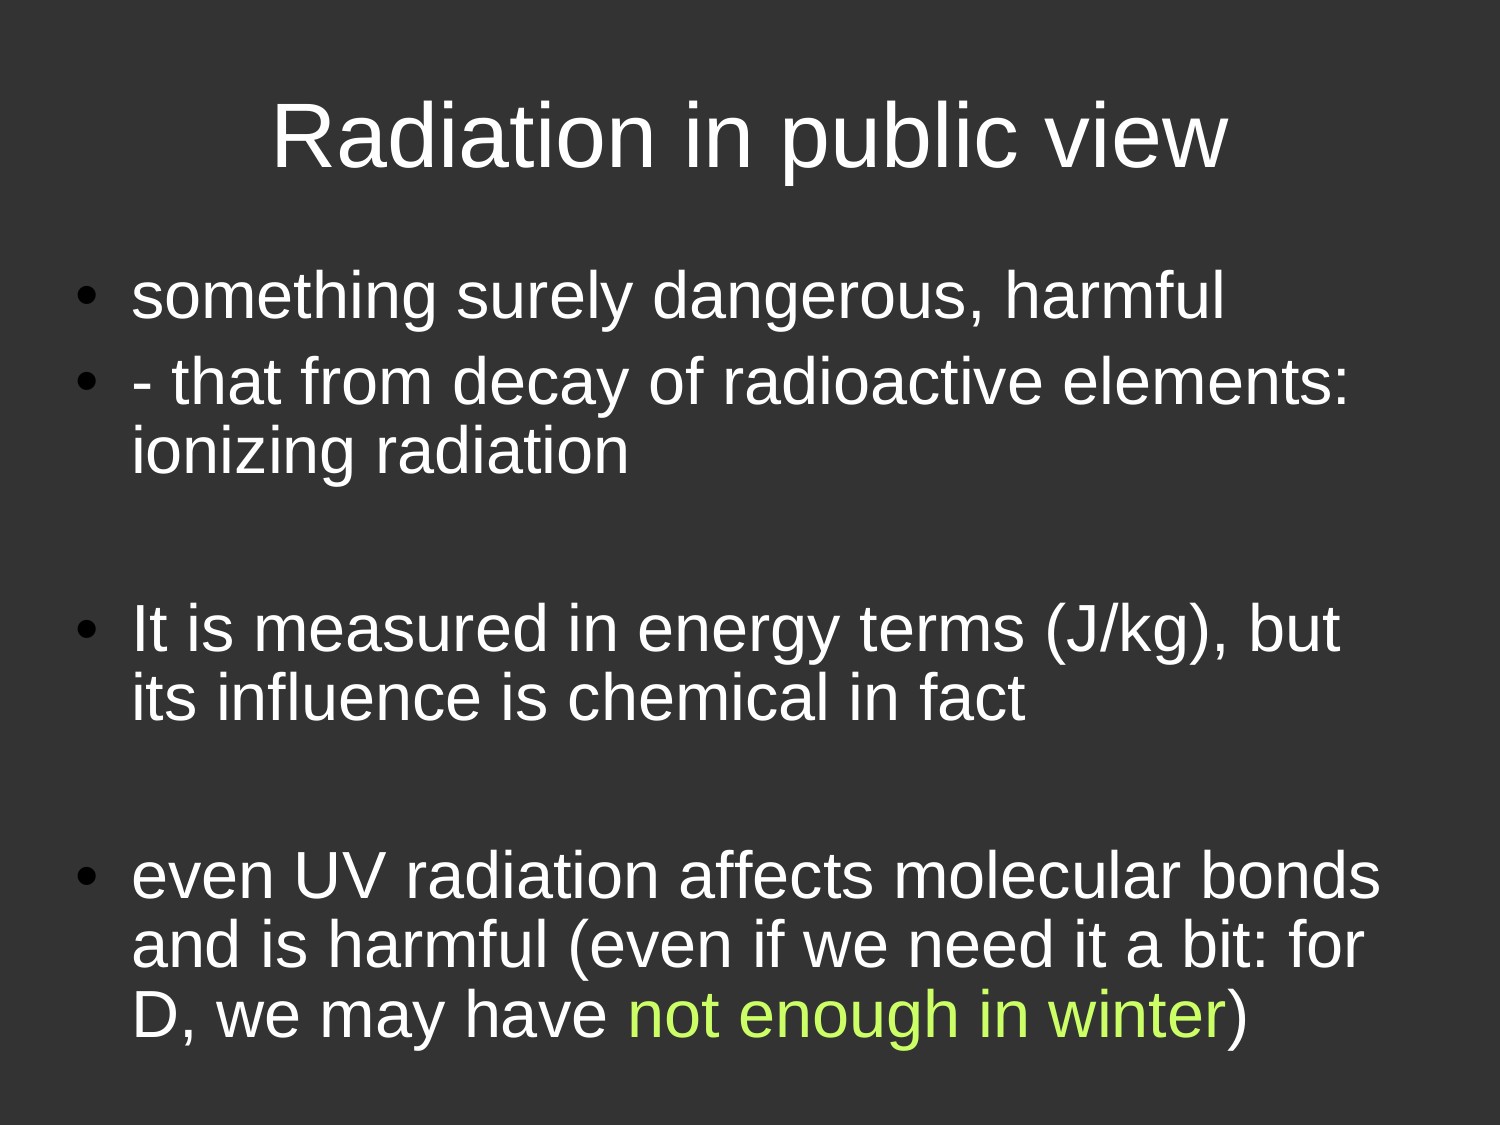

# Radiation in public view
something surely dangerous, harmful
- that from decay of radioactive elements: ionizing radiation
It is measured in energy terms (J/kg), but its influence is chemical in fact
even UV radiation affects molecular bonds and is harmful (even if we need it a bit: for D, we may have not enough in winter)